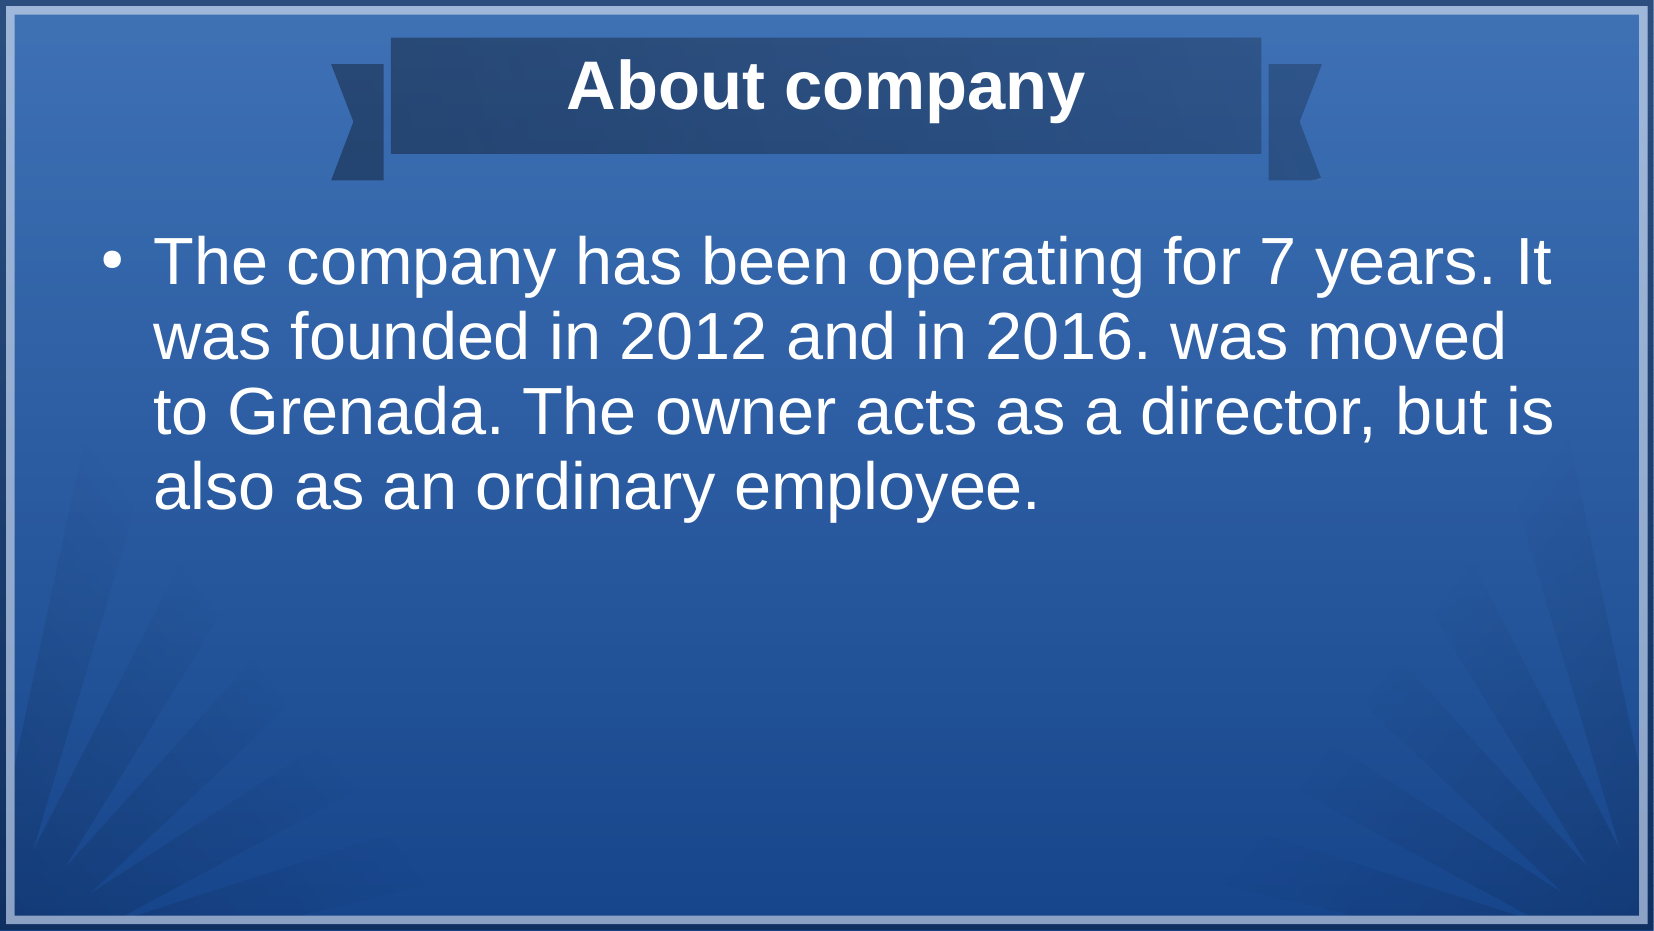

# About company
The company has been operating for 7 years. It was founded in 2012 and in 2016. was moved to Grenada. The owner acts as a director, but is also as an ordinary employee.